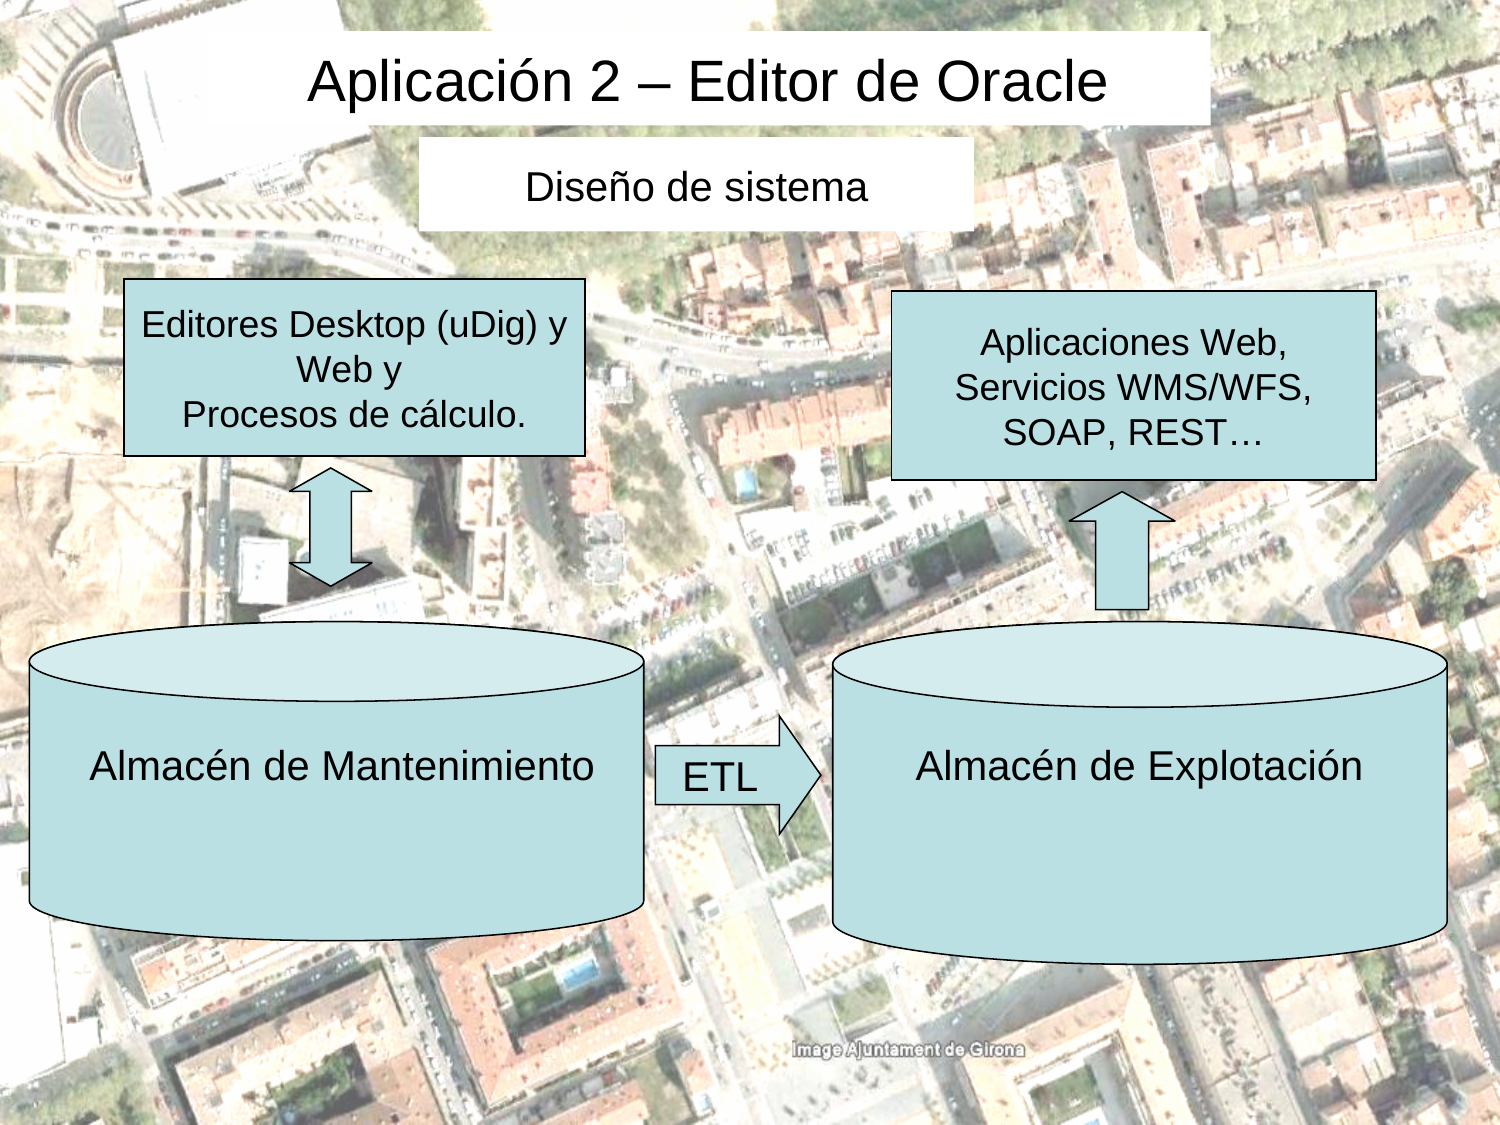

Aplicación 2 – Editor de Oracle
Diseño de sistema
Editores Desktop (uDig) y Web y
Procesos de cálculo.
Aplicaciones Web, Servicios WMS/WFS, SOAP, REST…
Almacén de Mantenimiento
Almacén de Explotación
ETL